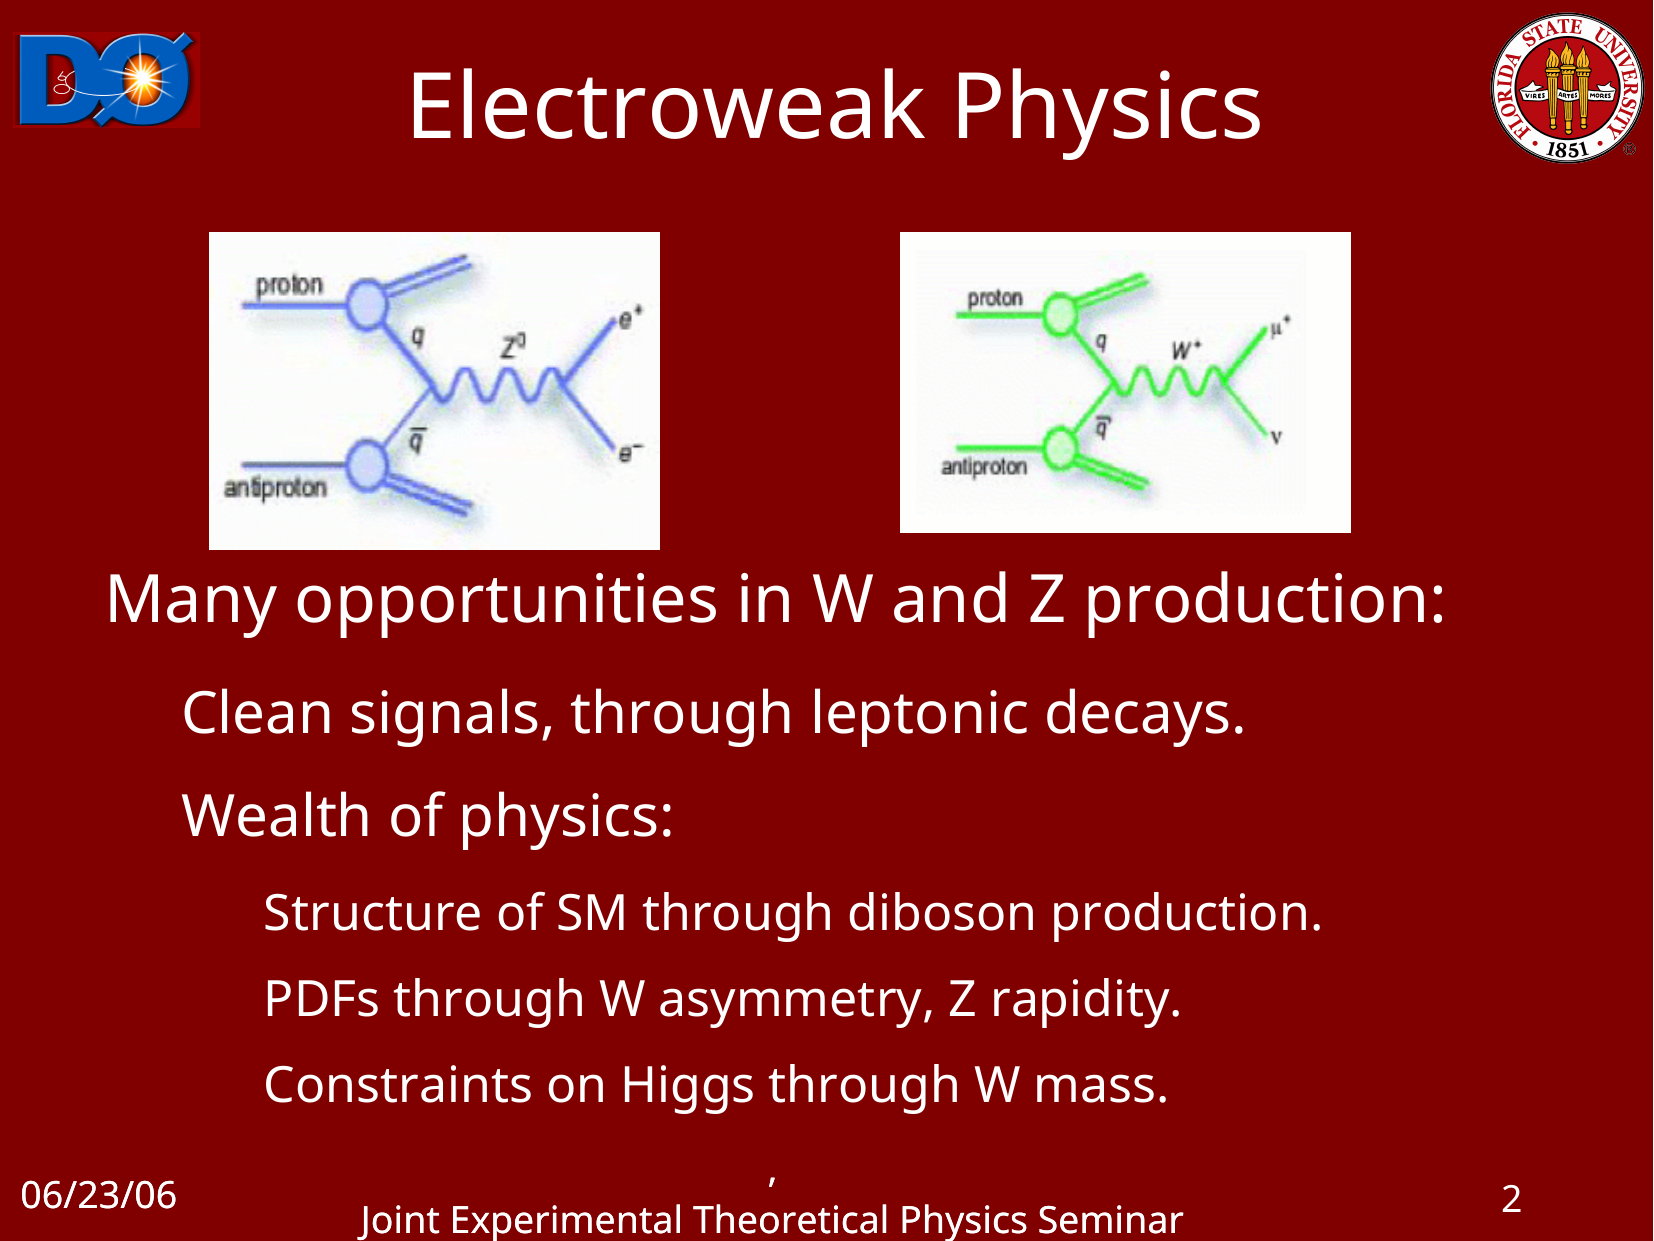

# Electroweak Physics
Many opportunities in W and Z production:
Clean signals, through leptonic decays.
Wealth of physics:
Structure of SM through diboson production.
PDFs through W asymmetry, Z rapidity.
Constraints on Higgs through W mass.
 ,
Joint Experimental Theoretical Physics Seminar
06/23/06